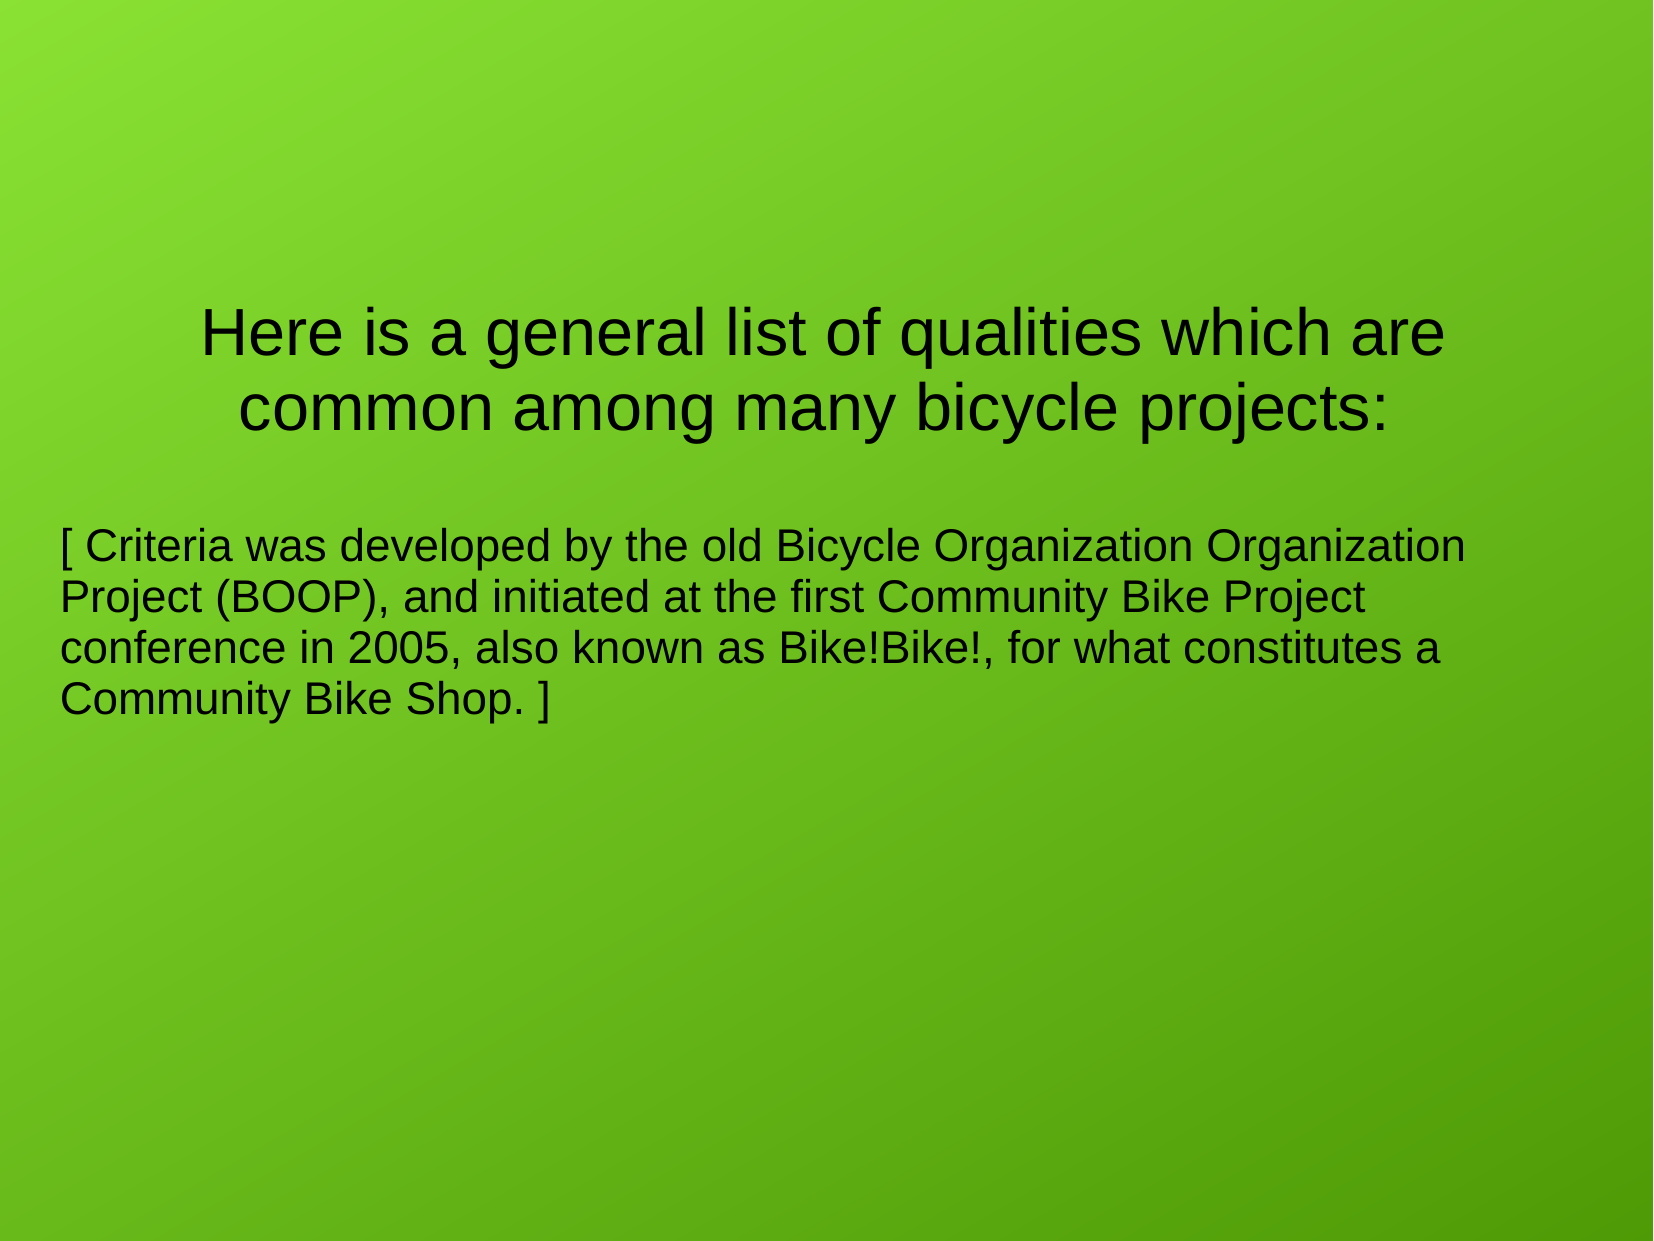

# Here is a general list of qualities which are common among many bicycle projects:
[ Criteria was developed by the old Bicycle Organization Organization Project (BOOP), and initiated at the first Community Bike Project conference in 2005, also known as Bike!Bike!, for what constitutes a Community Bike Shop. ]